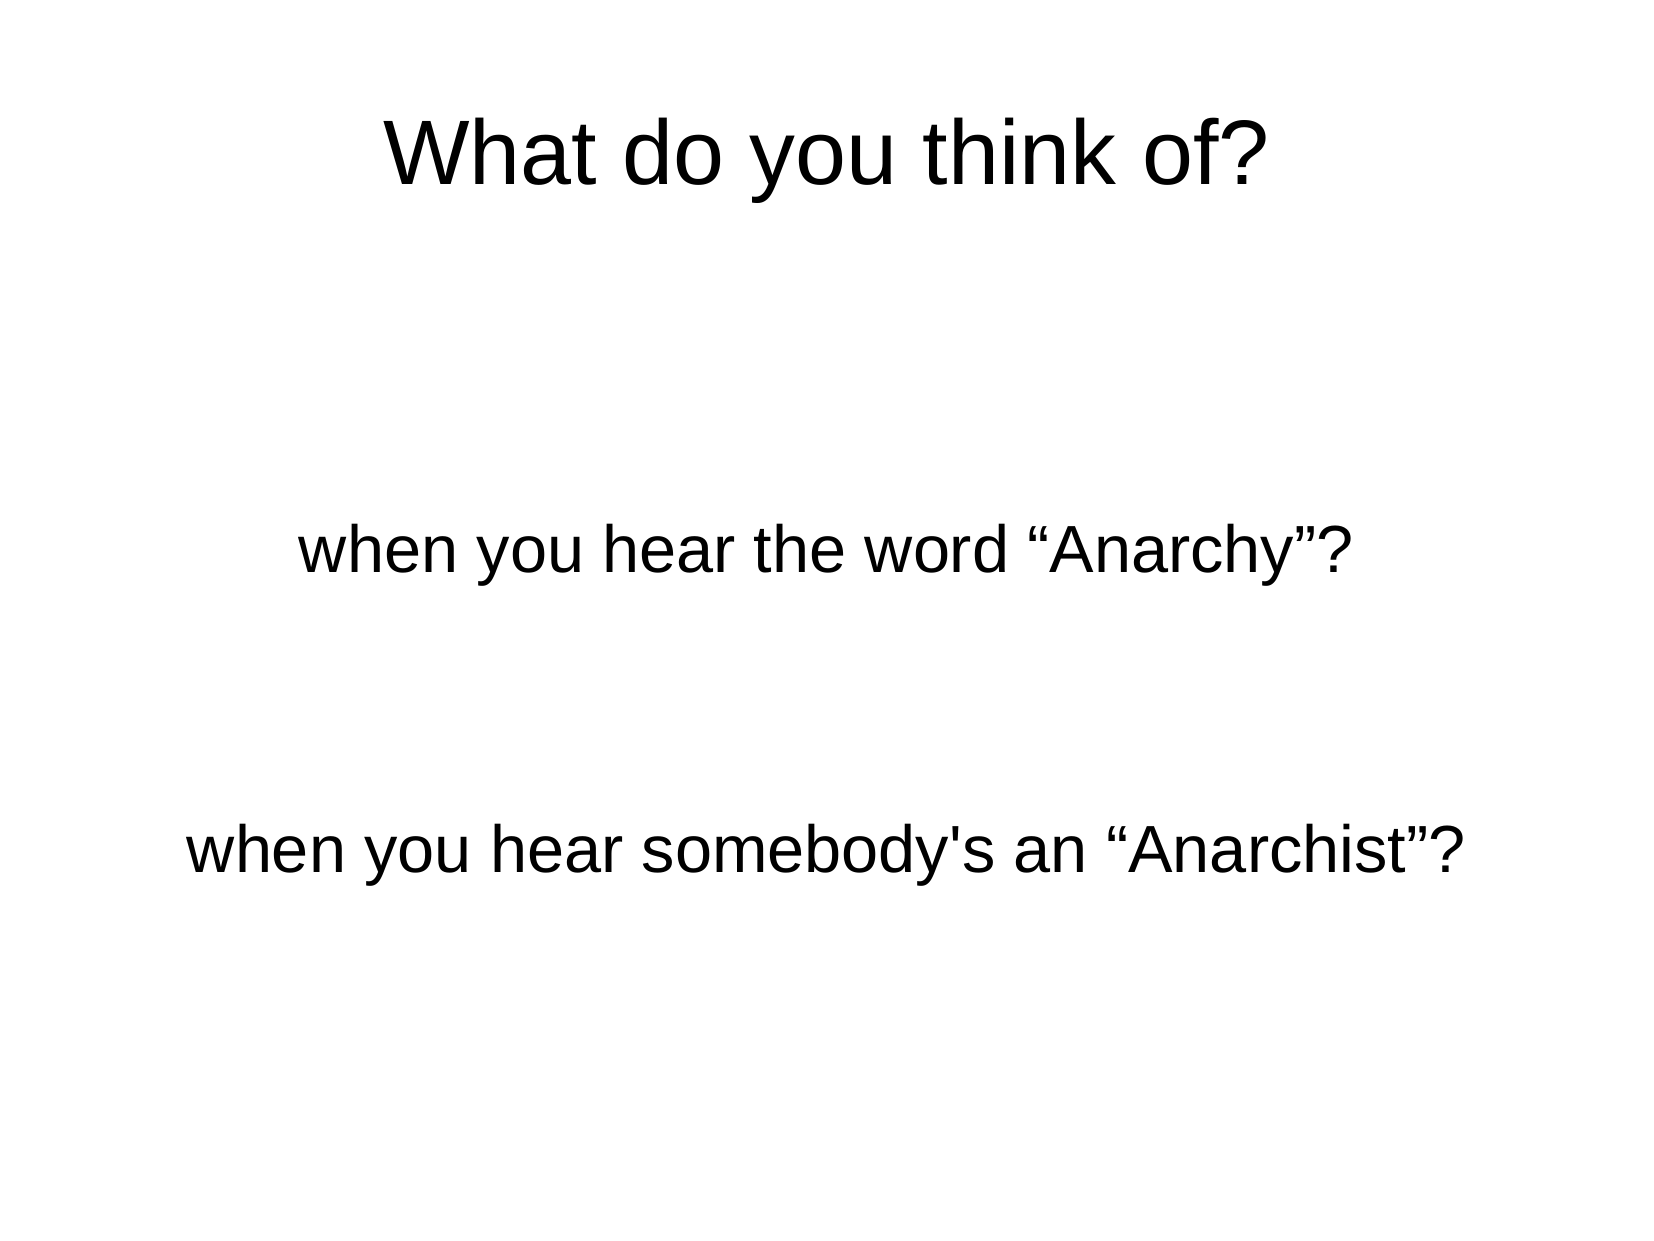

What do you think of?
# when you hear the word “Anarchy”?
when you hear somebody's an “Anarchist”?